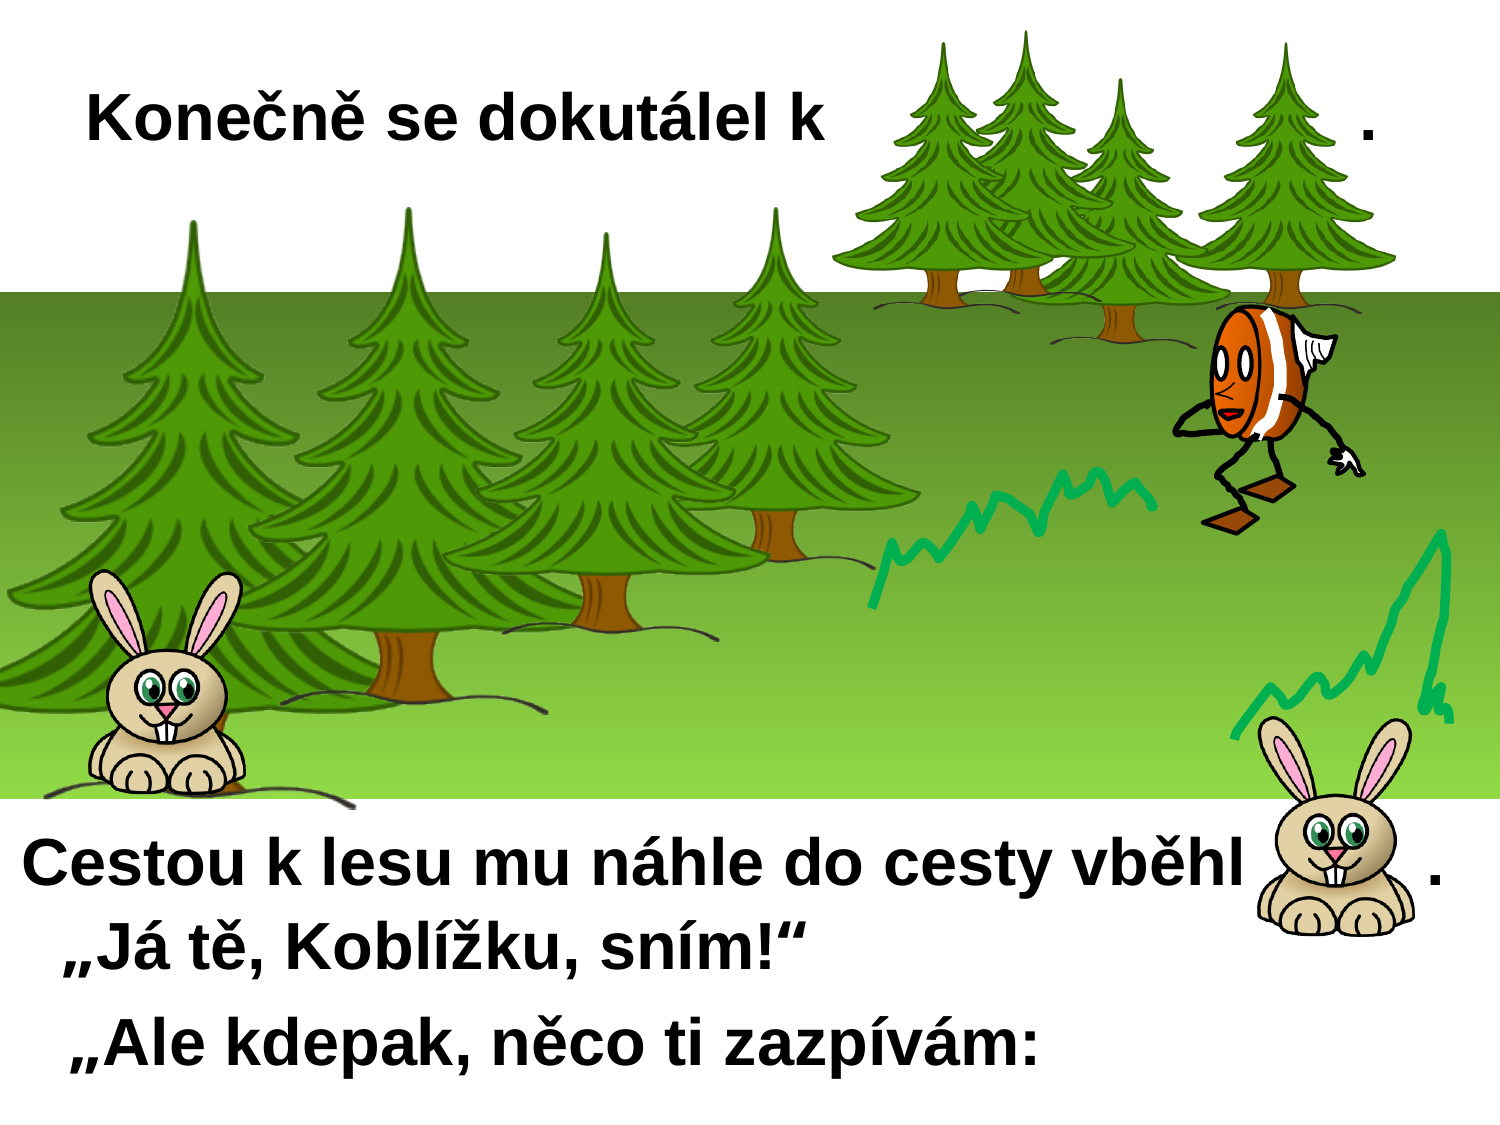

Konečně se dokutálel k .
Cestou k lesu mu náhle do cesty vběhl
.
„Já tě, Koblížku, sním!“
 „Ale kdepak, něco ti zazpívám: